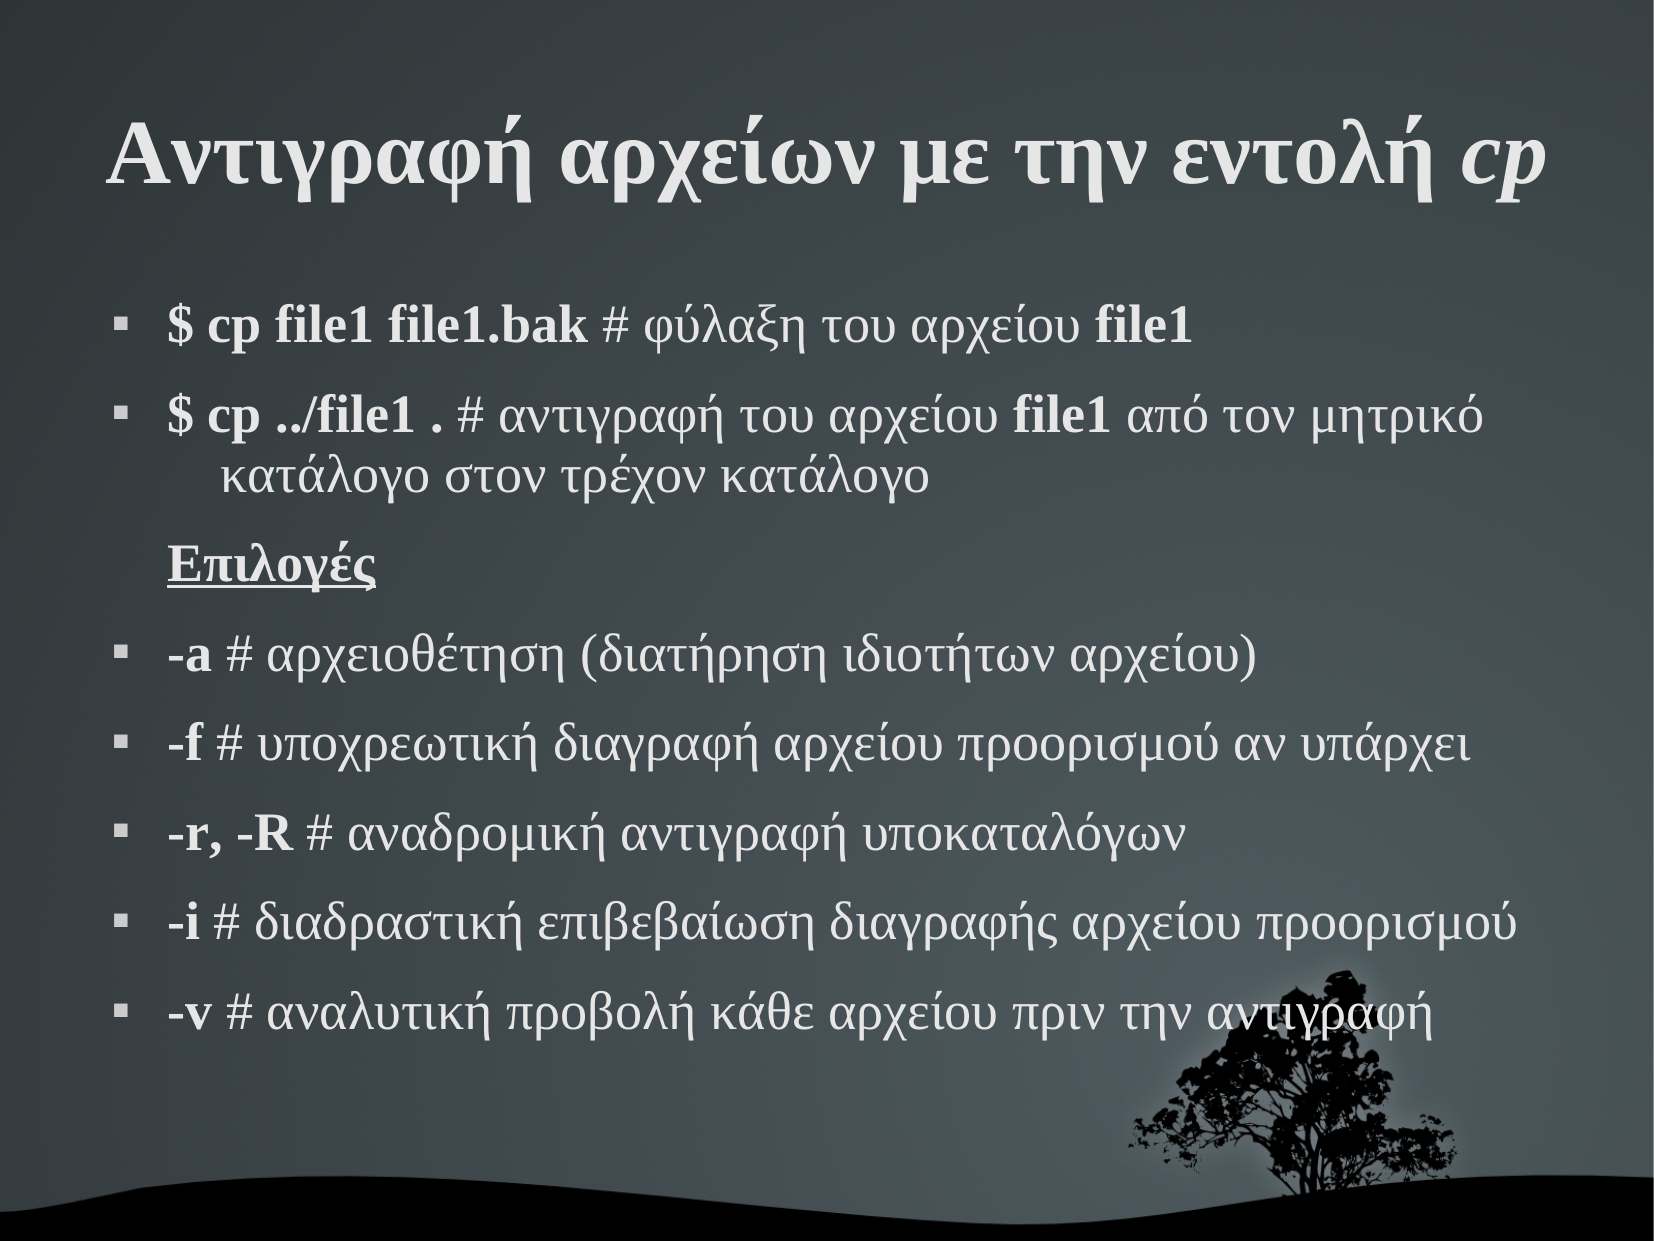

# Αντιγραφή αρχείων με την εντολή cp
$ cp file1 file1.bak # φύλαξη του αρχείου file1
$ cp ../file1 . # αντιγραφή του αρχείου file1 από τον μητρικό κατάλογο στον τρέχον κατάλογο
Επιλογές
-a # αρχειοθέτηση (διατήρηση ιδιοτήτων αρχείου)
-f # υποχρεωτική διαγραφή αρχείου προορισμού αν υπάρχει
-r, -R # αναδρομική αντιγραφή υποκαταλόγων
-i # διαδραστική επιβεβαίωση διαγραφής αρχείου προορισμού
-v # αναλυτική προβολή κάθε αρχείου πριν την αντιγραφή